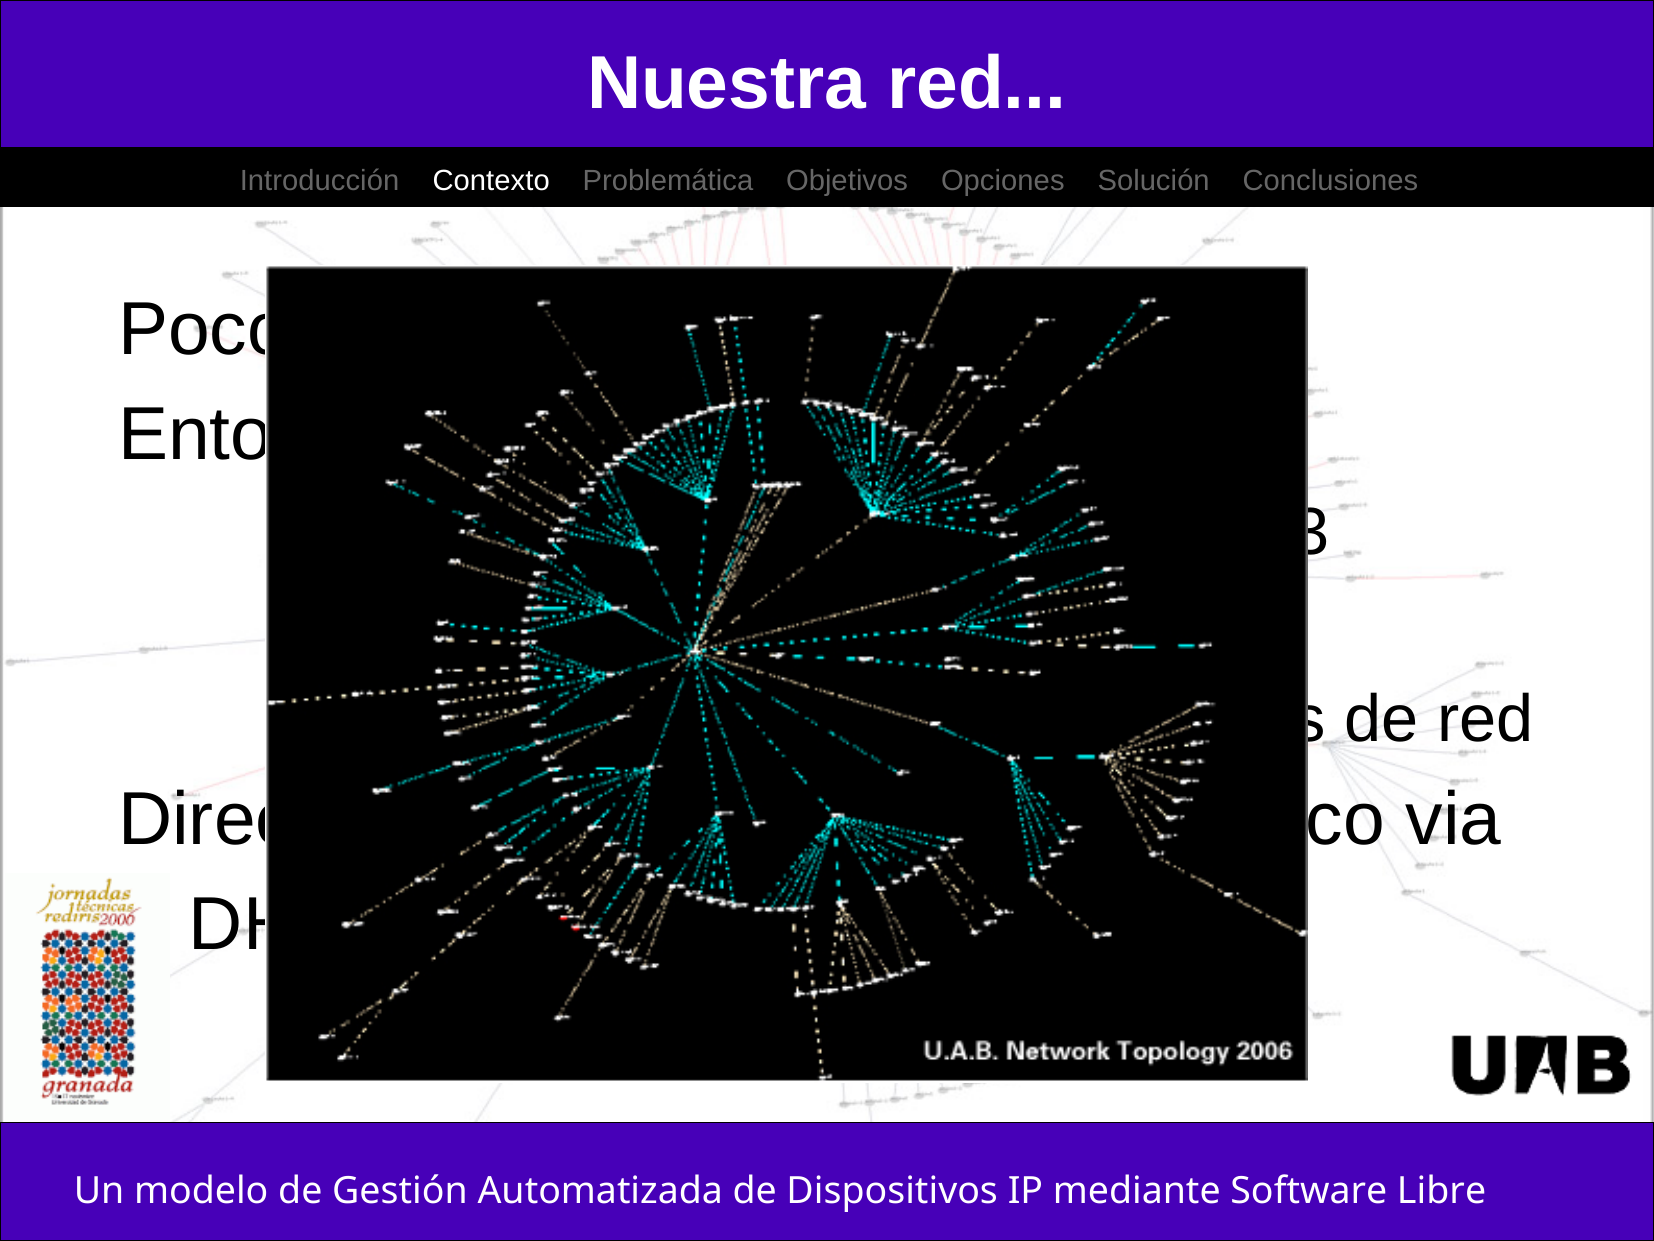

Nuestra red...
Introducción Contexto Problemática Objetivos Opciones Solución Conclusiones
# Pocos enlaces tipo WAN
Entorno Multifabricante
+700 Equipos de red entre L2 y L3
+14.000 Puertos de Switch
+420 conexiones L2 entre equipos de red
Direccionamiento IP público y estático via DHCP
+10.000 dispositivos de usuario